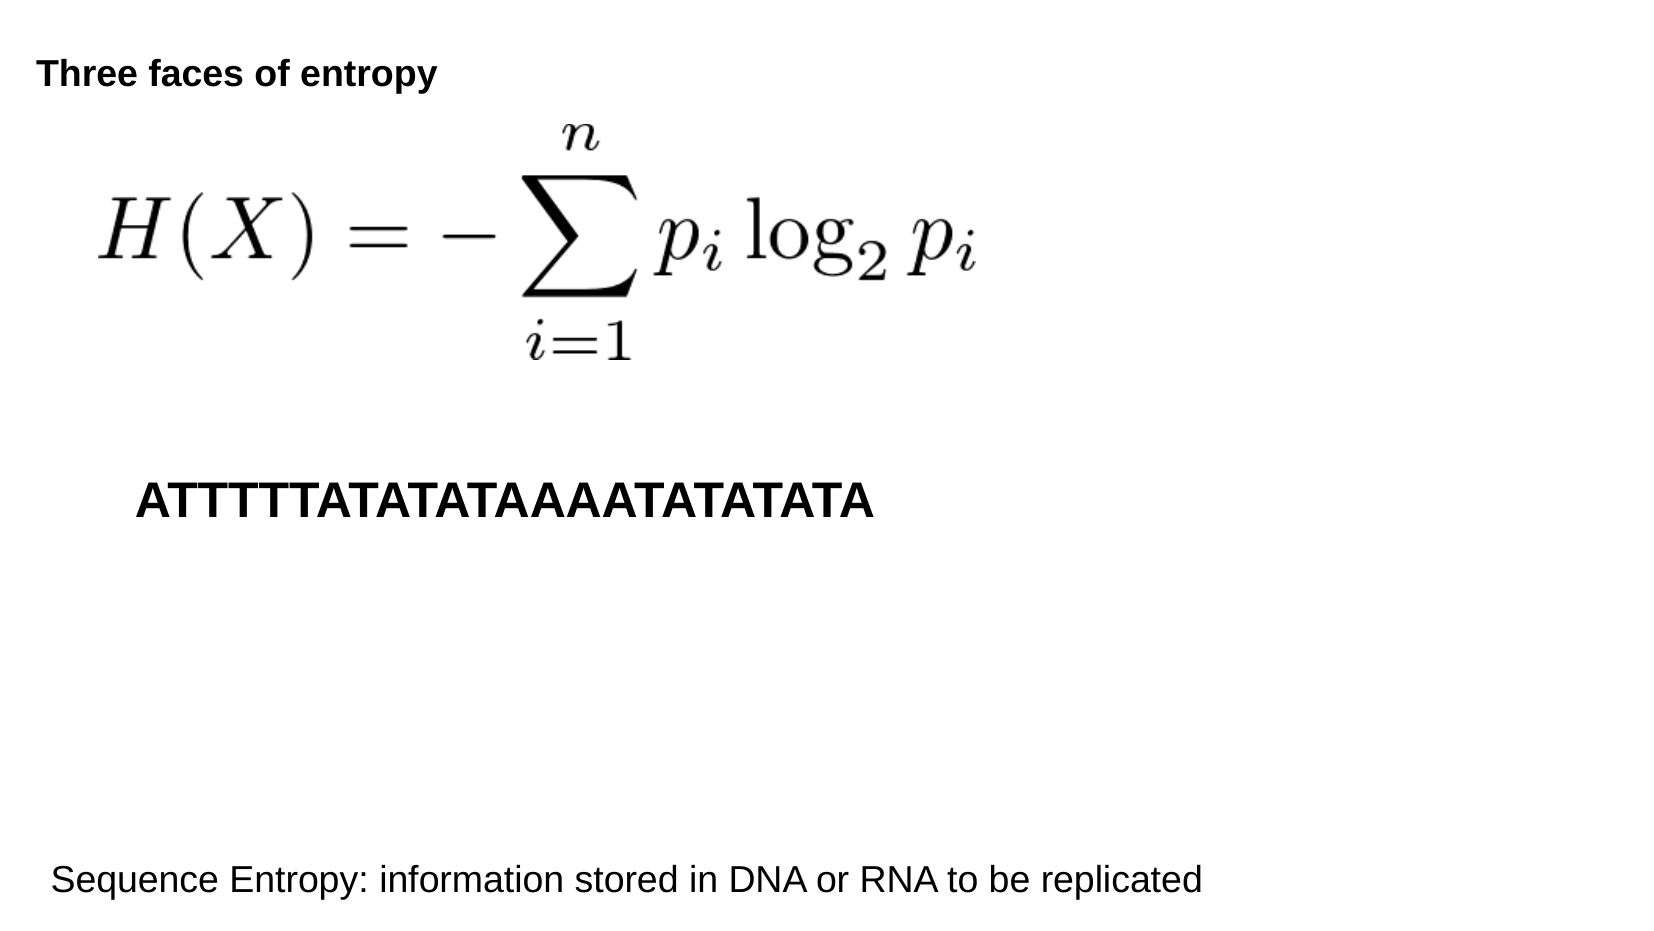

Three faces of entropy
ATTTTTATATATAAAATATATATA
Sequence Entropy: information stored in DNA or RNA to be replicated